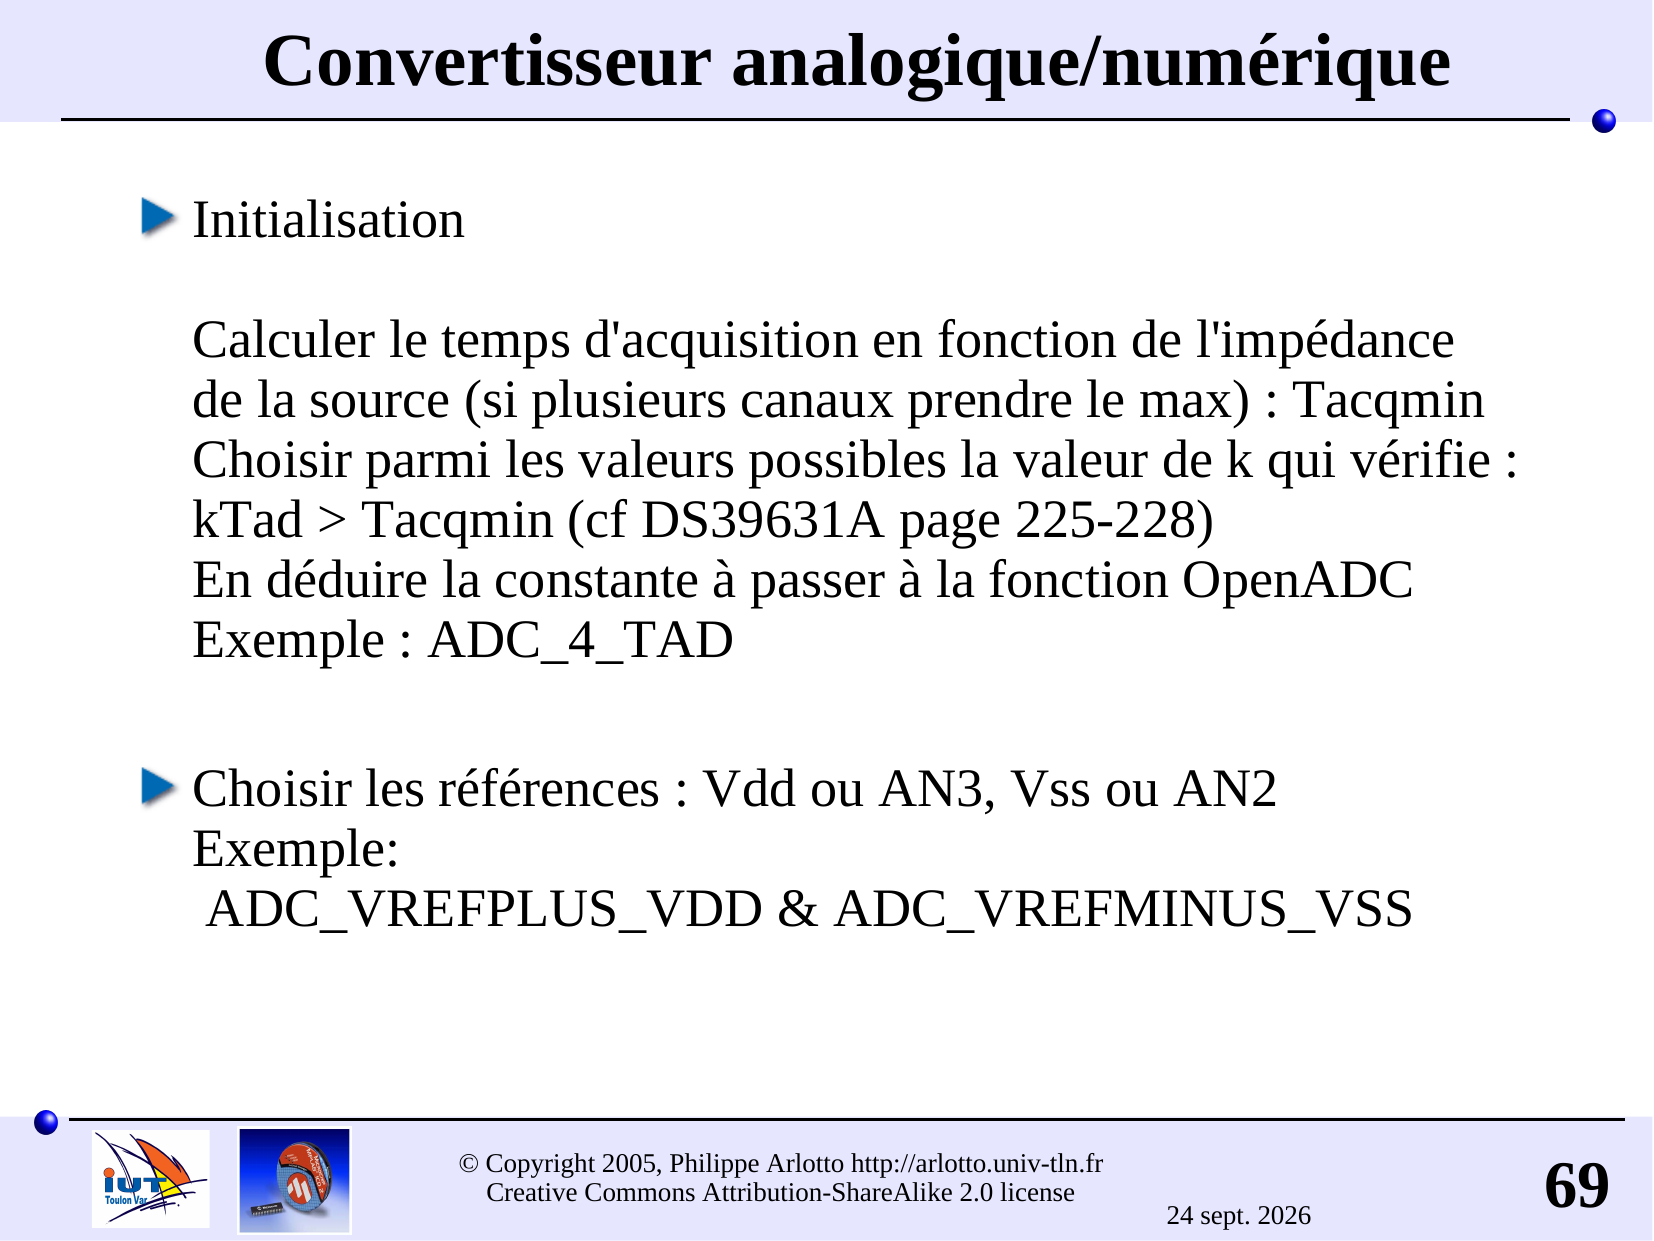

# Convertisseur analogique/numérique
Initialisation
Calculer le temps d'acquisition en fonction de l'impédance
de la source (si plusieurs canaux prendre le max) : Tacqmin
Choisir parmi les valeurs possibles la valeur de k qui vérifie :
kTad > Tacqmin (cf DS39631A page 225-228)
En déduire la constante à passer à la fonction OpenADC
Exemple : ADC_4_TAD
Choisir les références : Vdd ou AN3, Vss ou AN2
Exemple:
 ADC_VREFPLUS_VDD & ADC_VREFMINUS_VSS